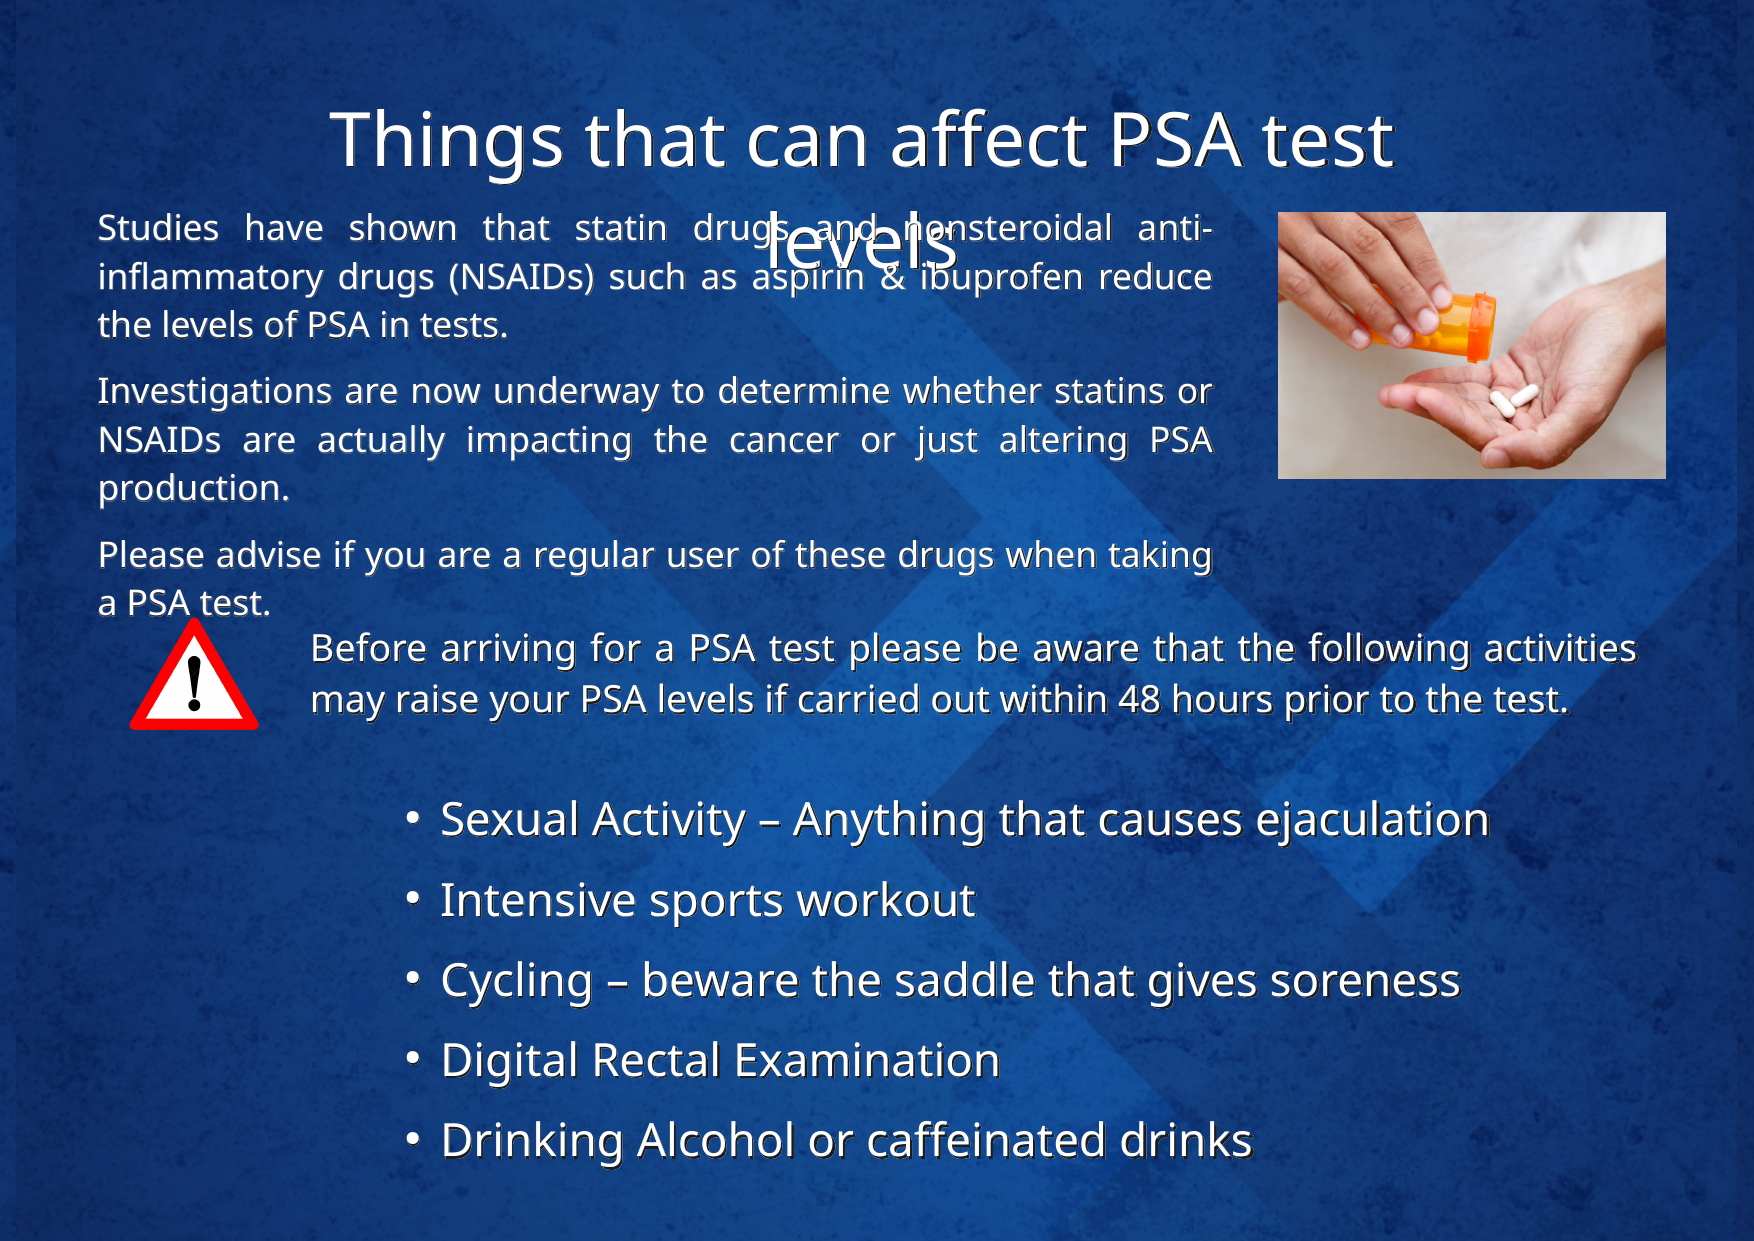

Things that can affect PSA test levels
Studies have shown that statin drugs and nonsteroidal anti-inflammatory drugs (NSAIDs) such as aspirin & ibuprofen reduce the levels of PSA in tests.
Investigations are now underway to determine whether statins or NSAIDs are actually impacting the cancer or just altering PSA production.
Please advise if you are a regular user of these drugs when taking a PSA test.
Before arriving for a PSA test please be aware that the following activities may raise your PSA levels if carried out within 48 hours prior to the test.
Sexual Activity – Anything that causes ejaculation
Intensive sports workout
Cycling – beware the saddle that gives soreness
Digital Rectal Examination
Drinking Alcohol or caffeinated drinks